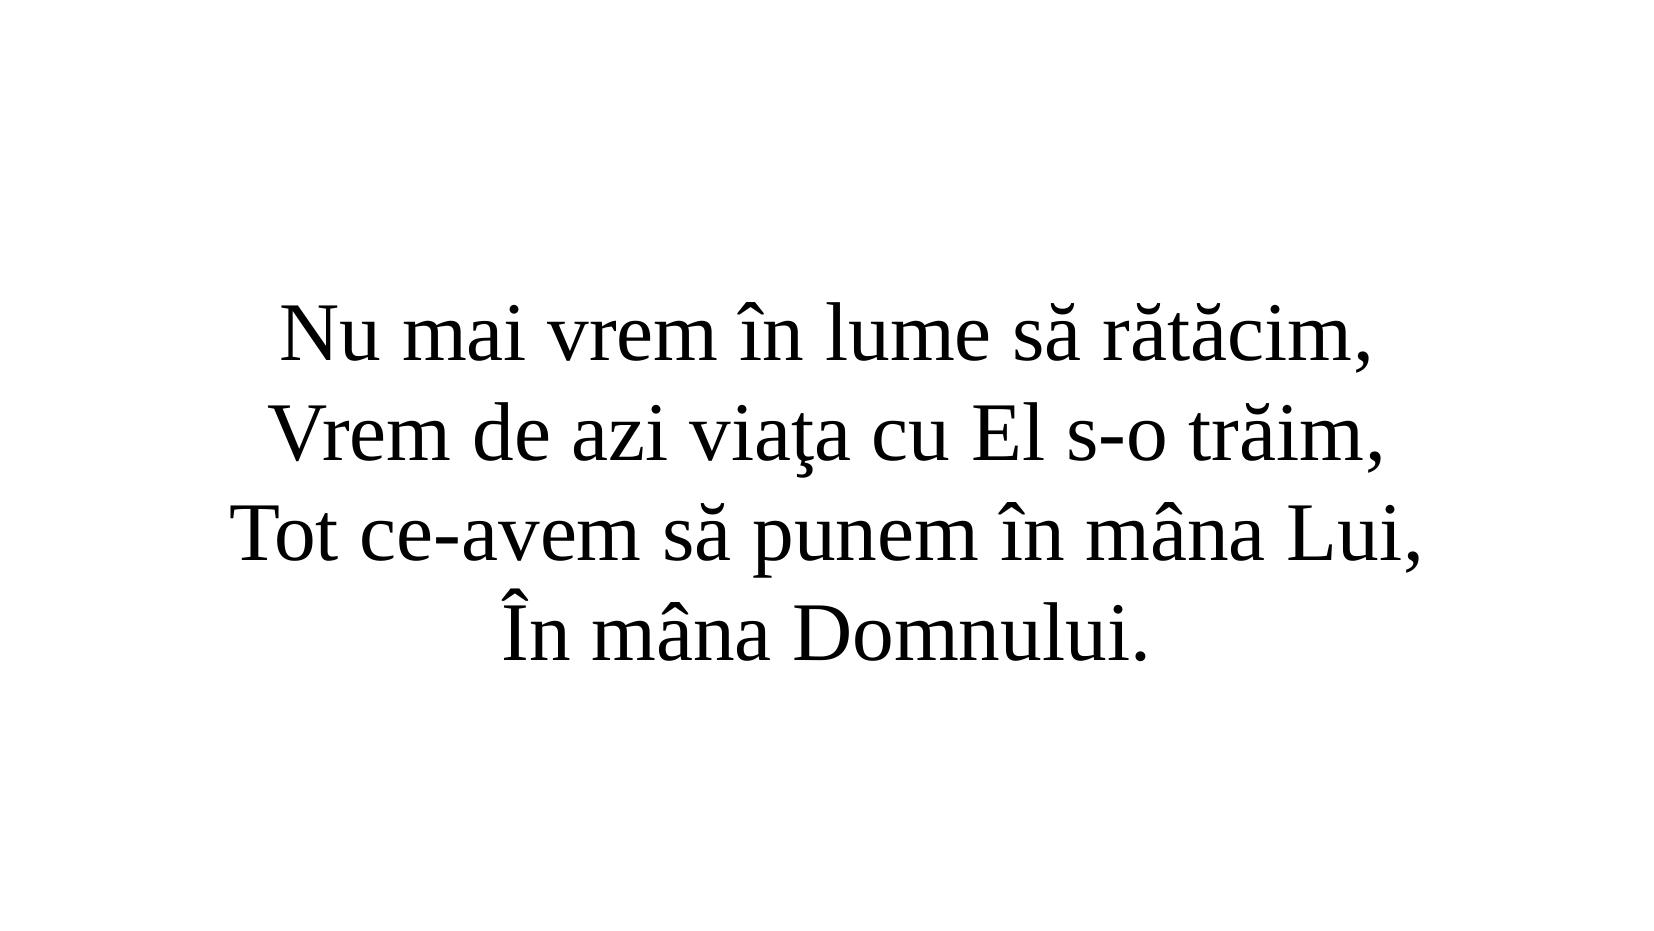

# Nu mai vrem în lume să rătăcim, Vrem de azi viaţa cu El s-o trăim, Tot ce-avem să punem în mâna Lui, În mâna Domnului.